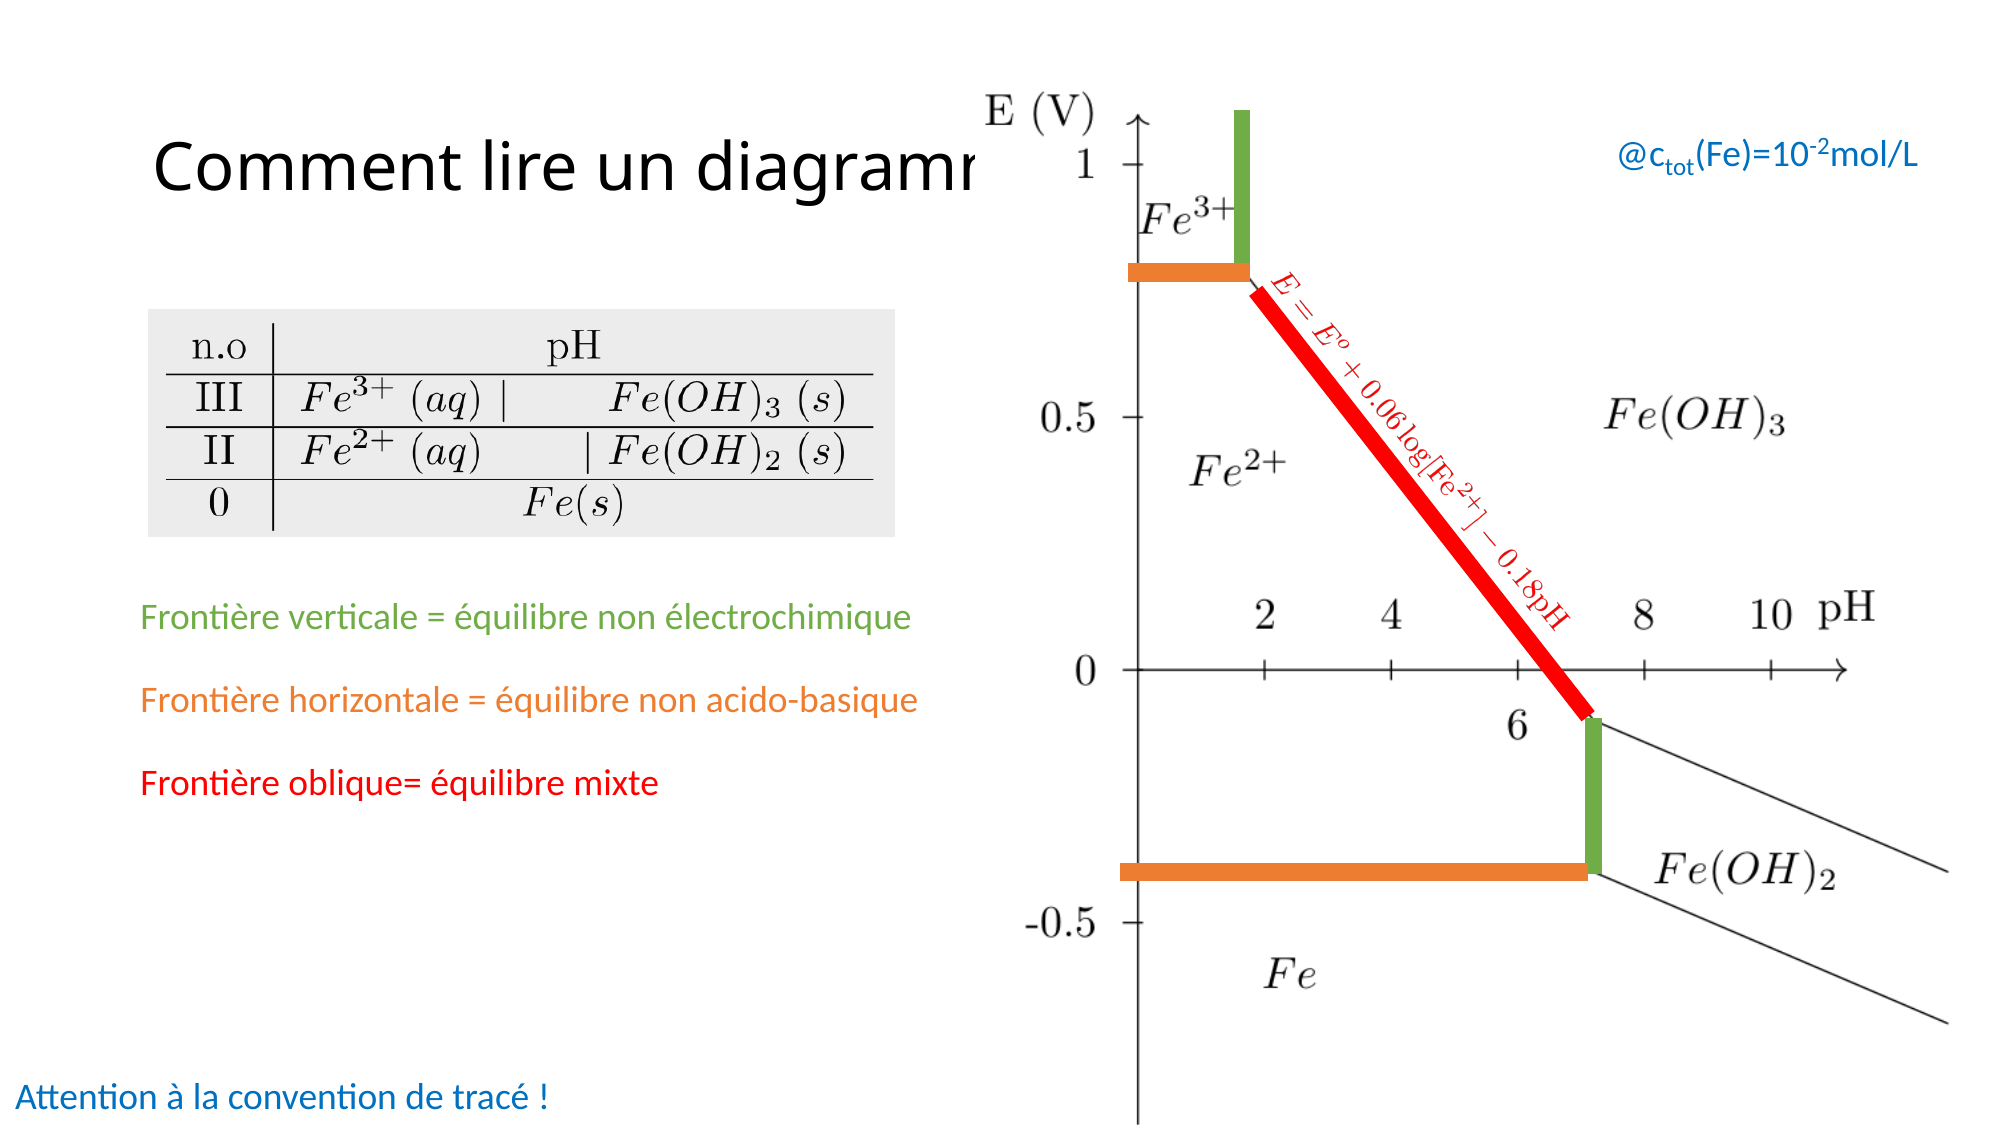

# Comment lire un diagramme
@ctot(Fe)=10-2mol/L
Frontière verticale = équilibre non électrochimique
Frontière horizontale = équilibre non acido-basique
Frontière oblique= équilibre mixte
Attention à la convention de tracé !